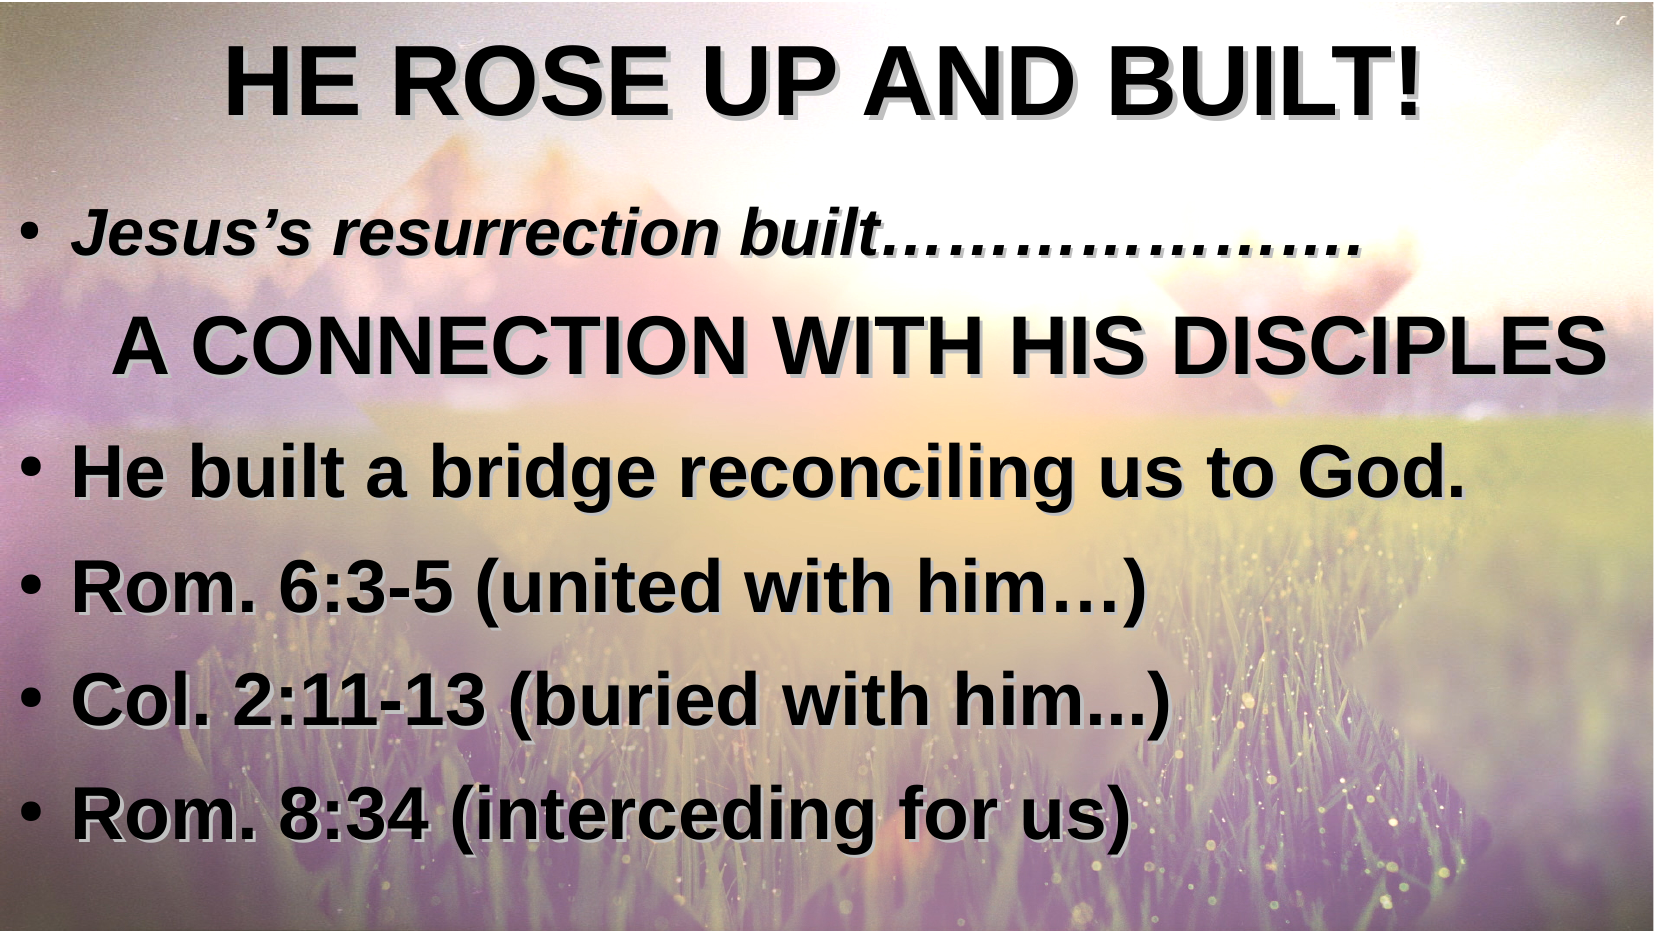

# HE ROSE UP AND BUILT!
Jesus’s resurrection built………………….
A CONNECTION WITH HIS DISCIPLES
He built a bridge reconciling us to God.
Rom. 6:3-5 (united with him…)
Col. 2:11-13 (buried with him...)
Rom. 8:34 (interceding for us)